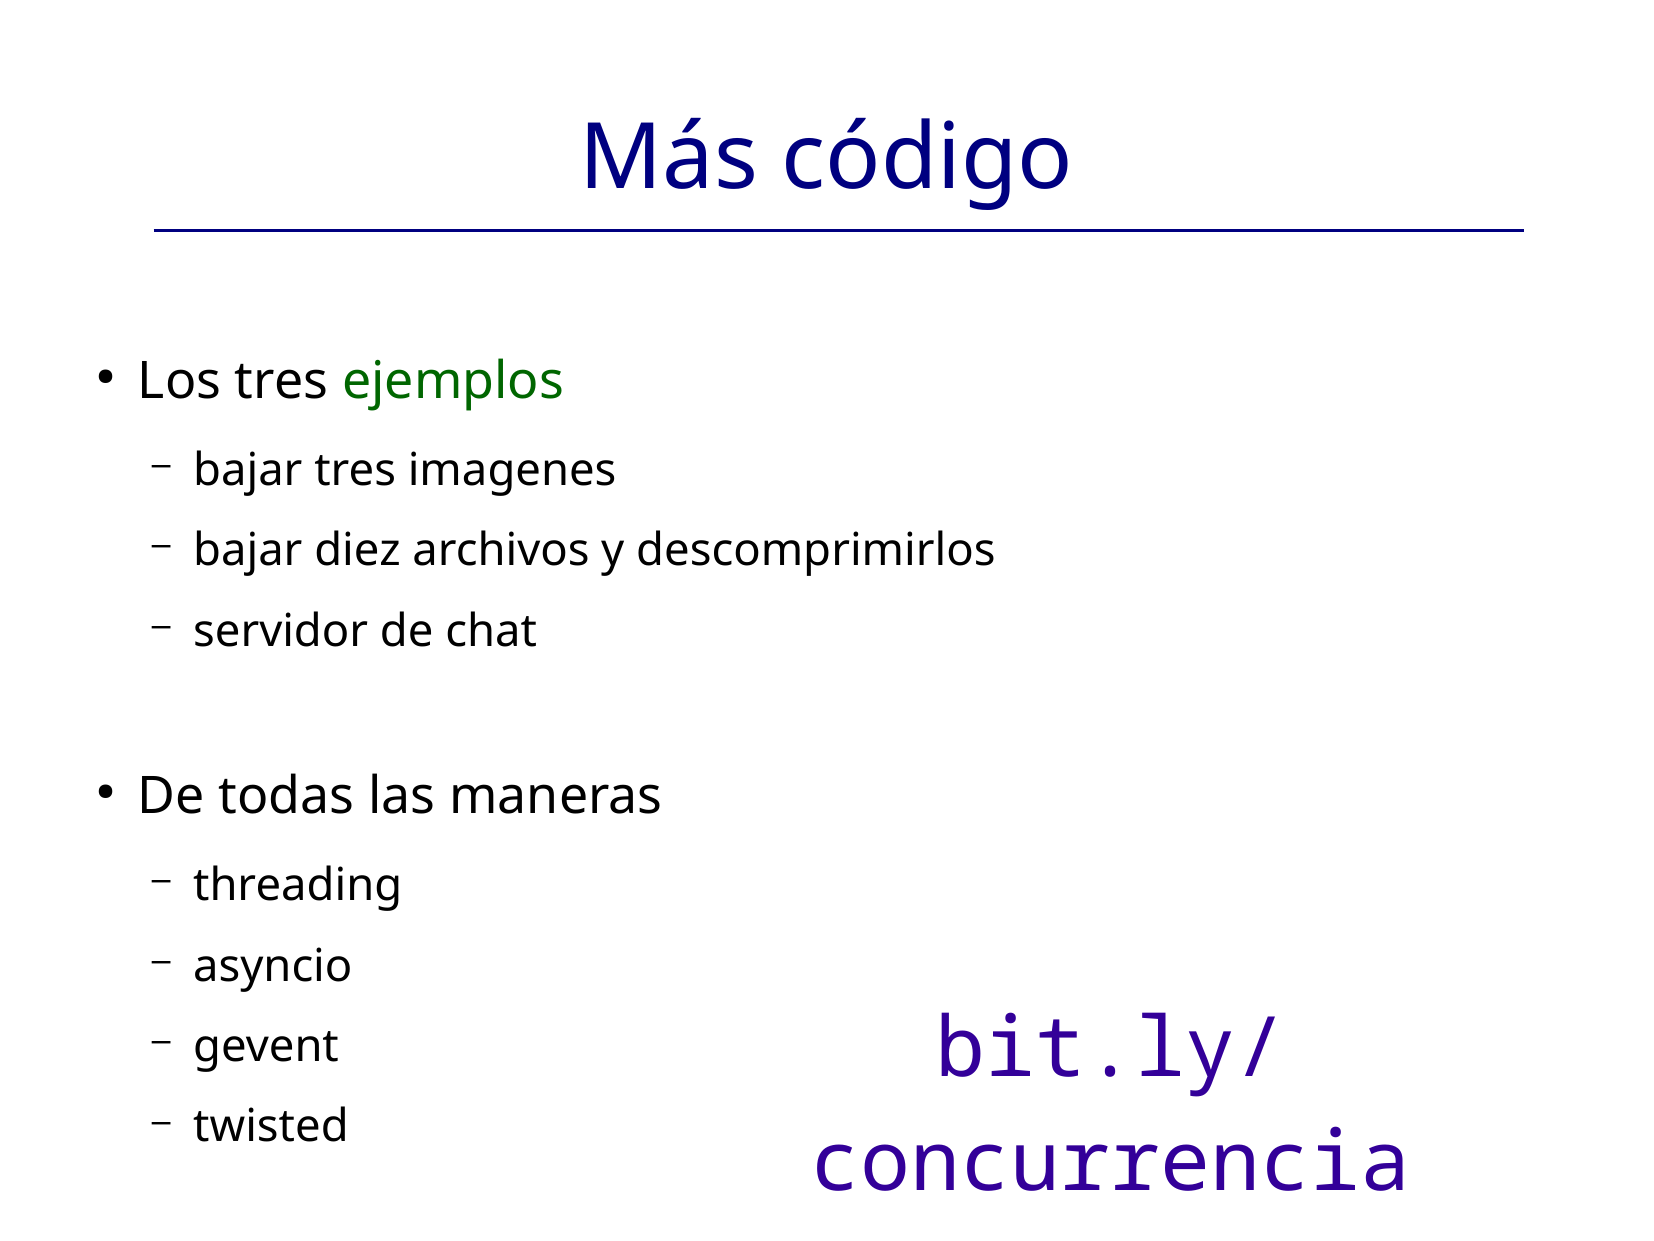

# Más código
Los tres ejemplos
bajar tres imagenes
bajar diez archivos y descomprimirlos
servidor de chat
De todas las maneras
threading
asyncio
gevent
twisted
bit.ly/concurrencia